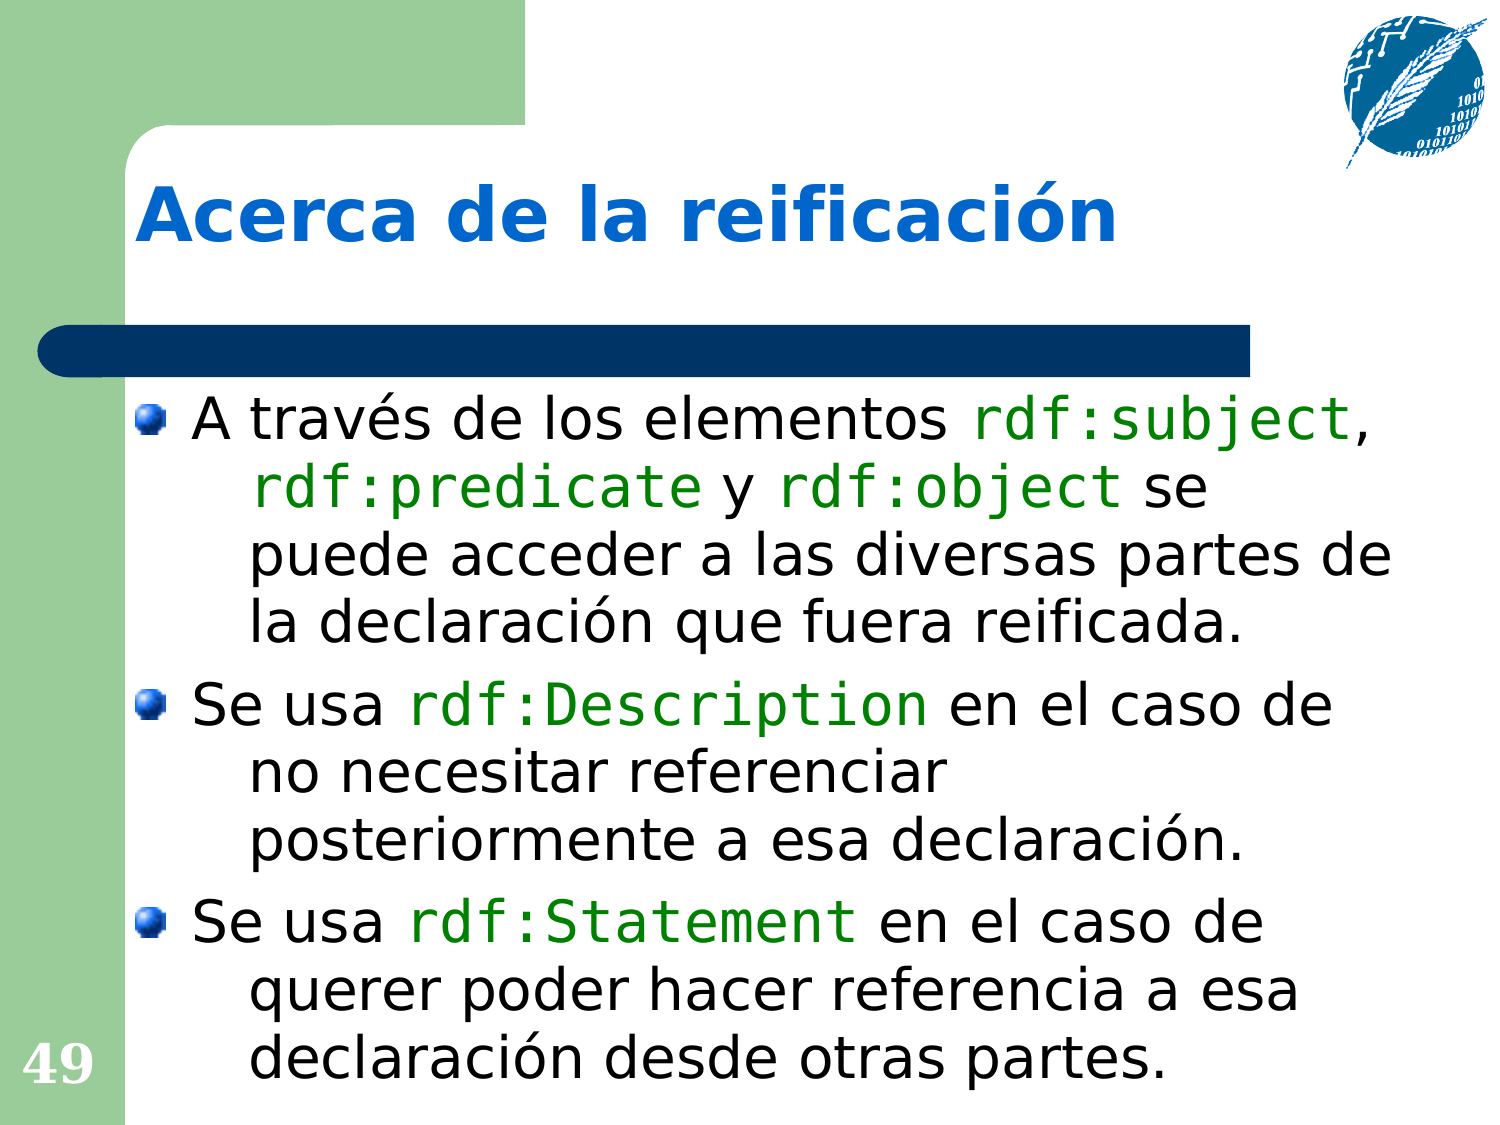

# Acerca de la reificación
A través de los elementos rdf:subject, rdf:predicate y rdf:object se puede acceder a las diversas partes de la declaración que fuera reificada.
Se usa rdf:Description en el caso de no necesitar referenciar posteriormente a esa declaración.
Se usa rdf:Statement en el caso de querer poder hacer referencia a esa declaración desde otras partes.
49